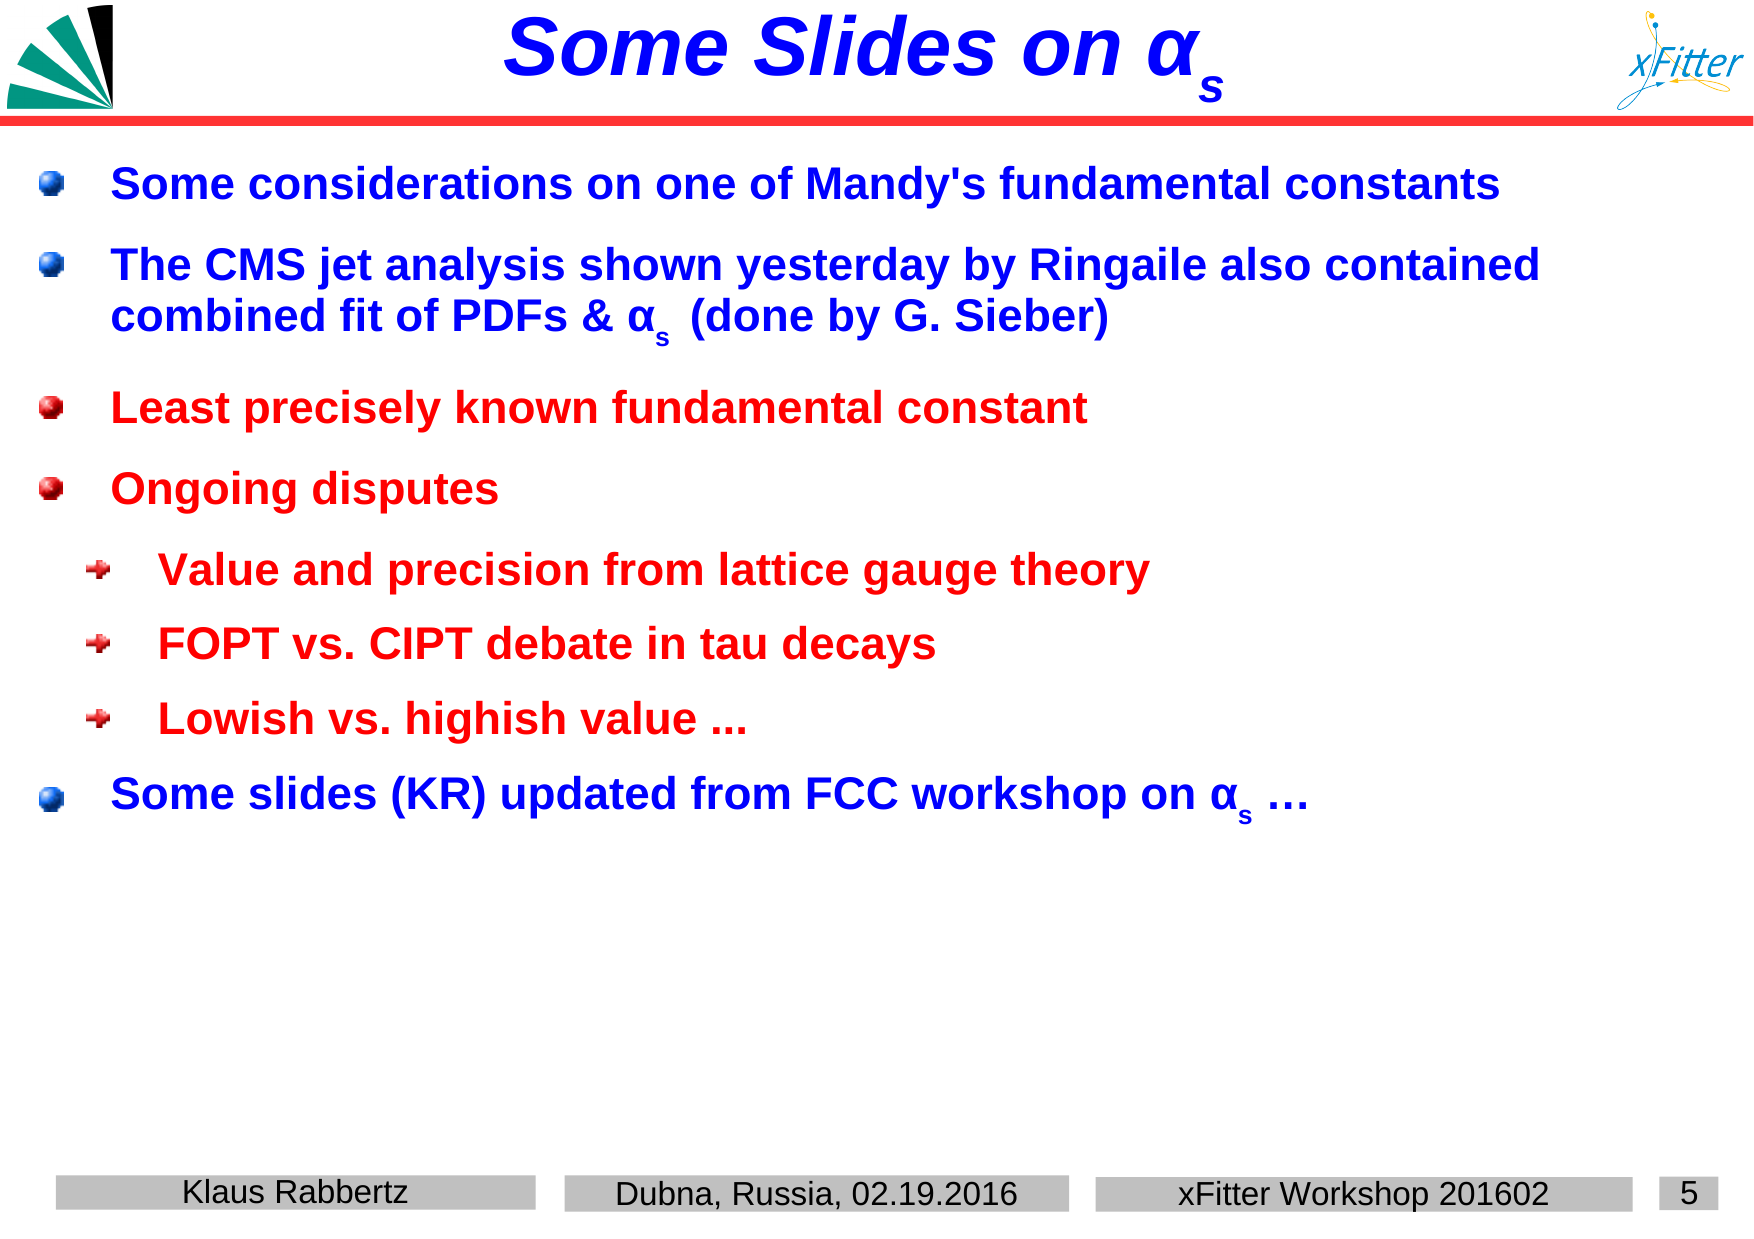

# Some Slides on αs
Some considerations on one of Mandy's fundamental constants
The CMS jet analysis shown yesterday by Ringaile also contained combined fit of PDFs & αs (done by G. Sieber)
Least precisely known fundamental constant
Ongoing disputes
Value and precision from lattice gauge theory
FOPT vs. CIPT debate in tau decays
Lowish vs. highish value ...
Some slides (KR) updated from FCC workshop on αs …